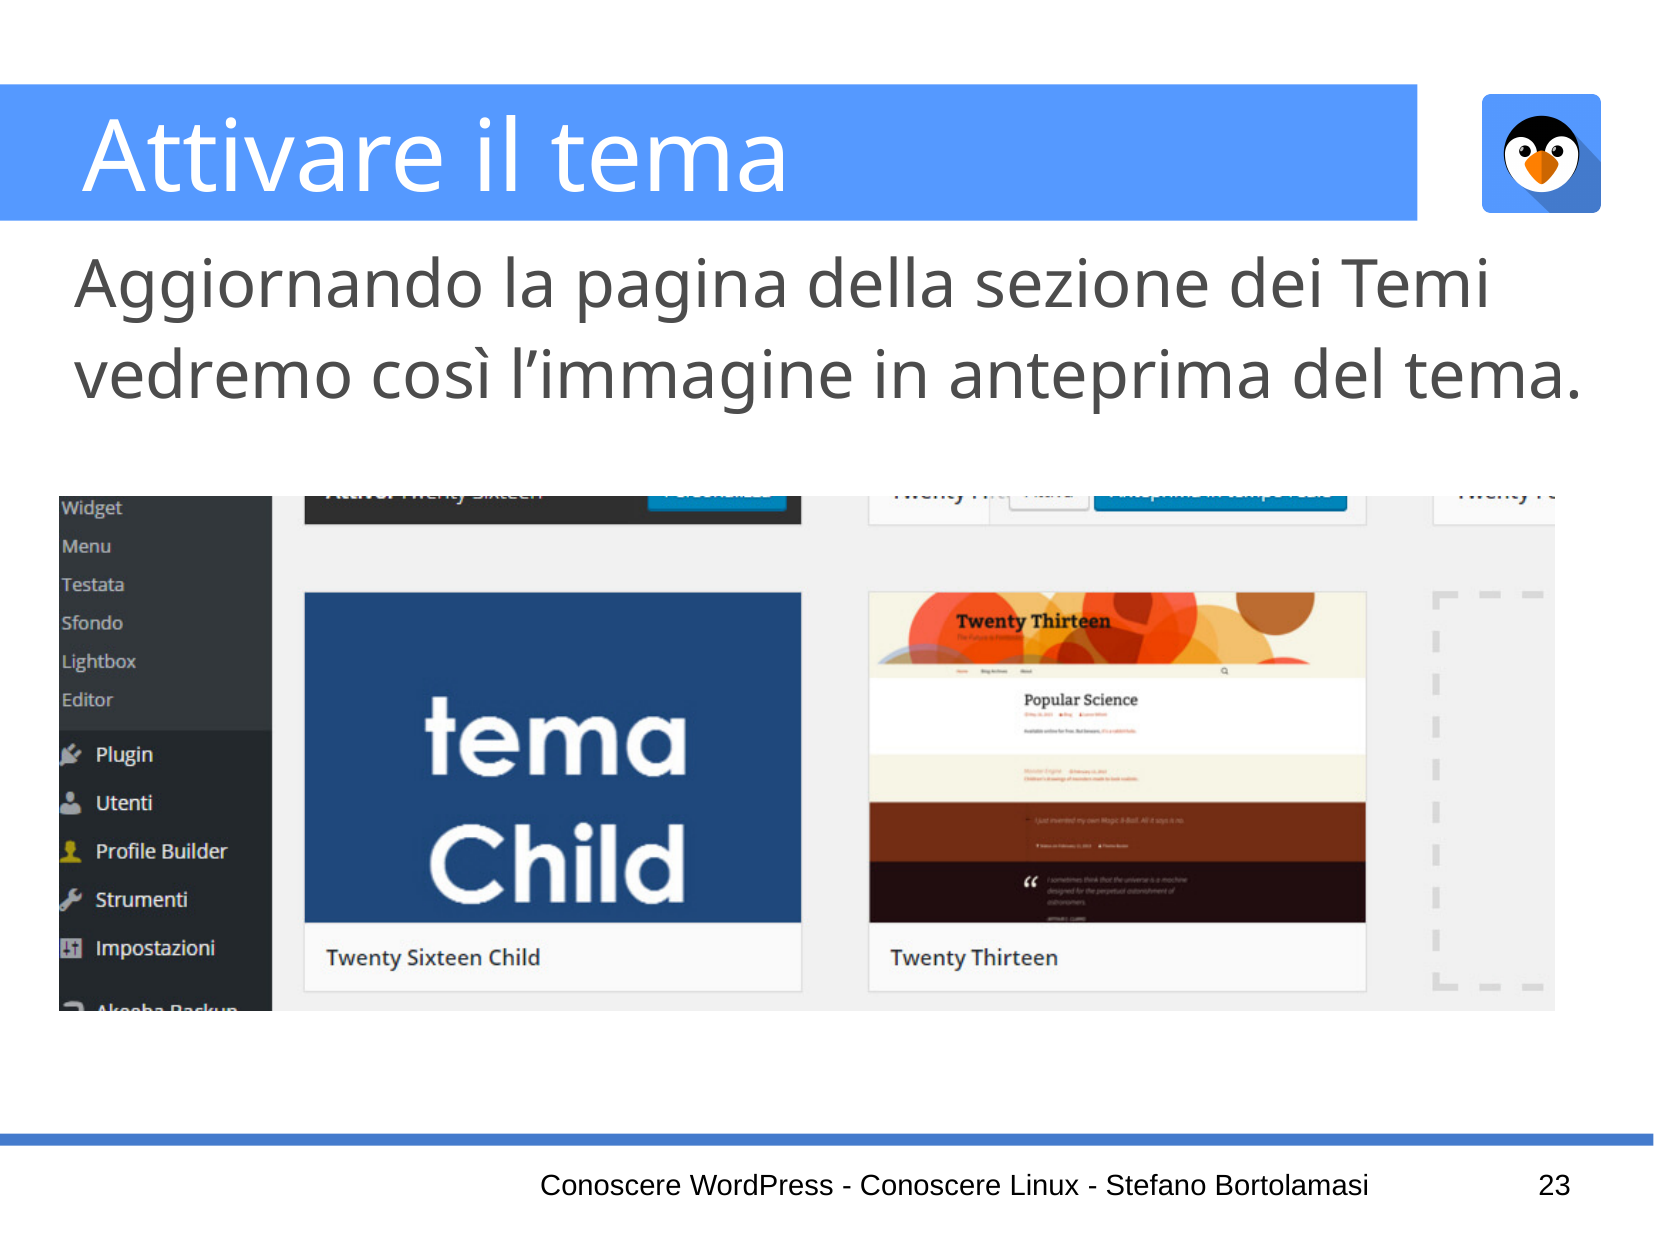

# Attivare il tema
Aggiornando la pagina della sezione dei Temi vedremo così l’immagine in anteprima del tema.
Conoscere WordPress - Conoscere Linux - Stefano Bortolamasi
23